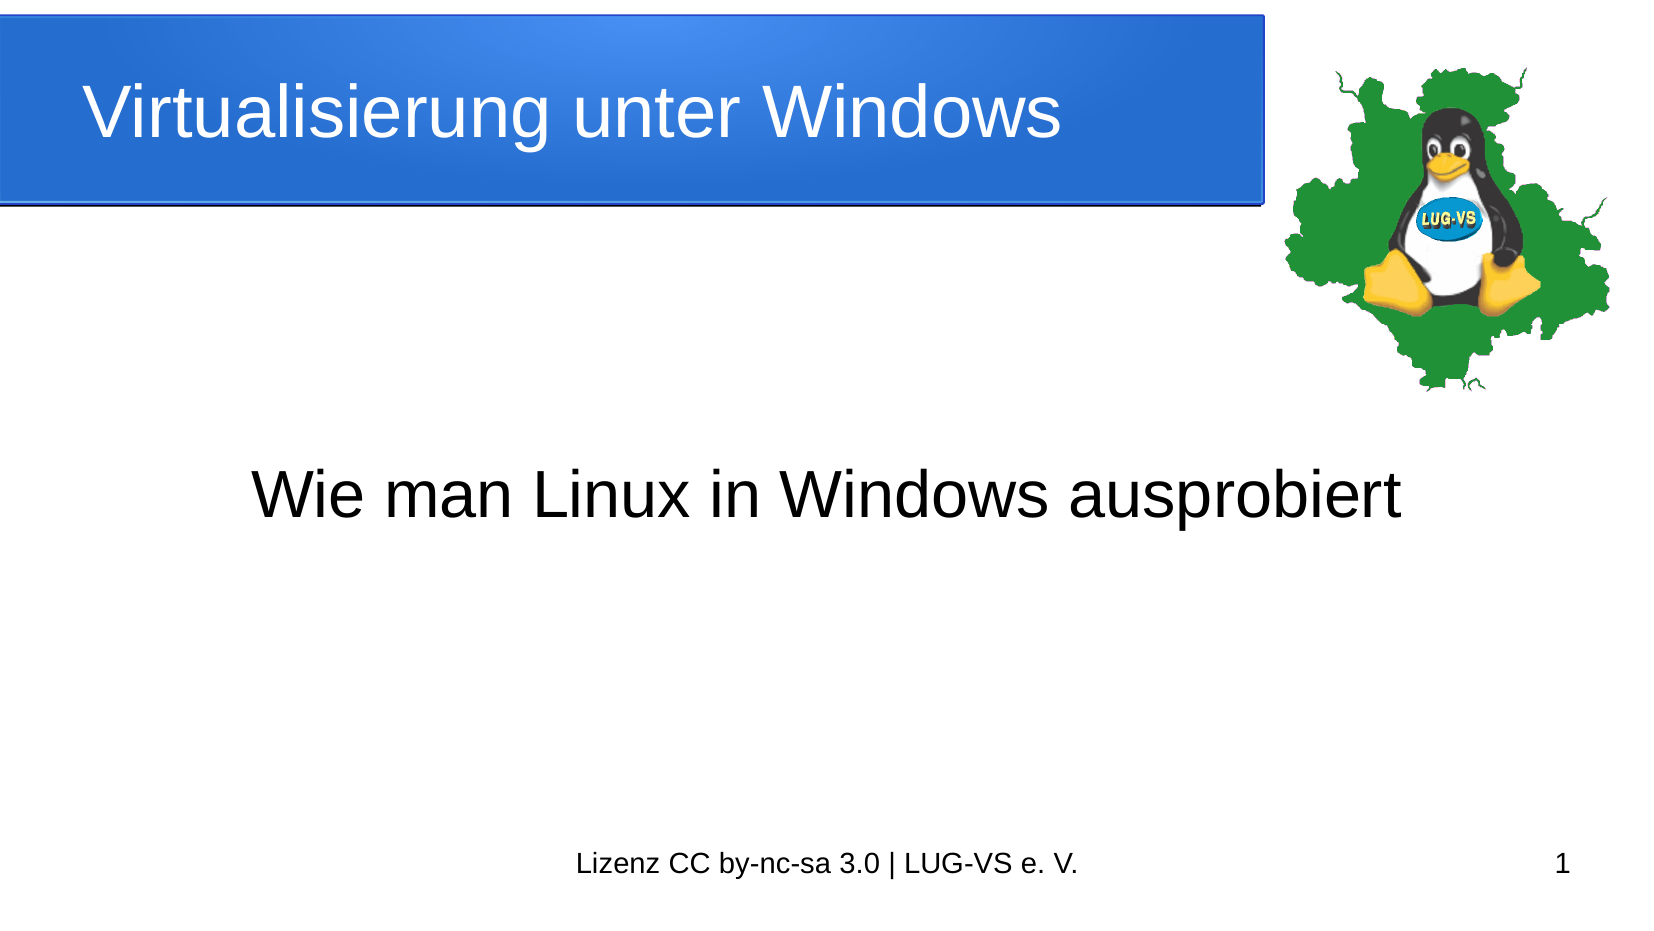

# Virtualisierung unter Windows
Wie man Linux in Windows ausprobiert
Lizenz CC by-nc-sa 3.0 | LUG-VS e. V.
1